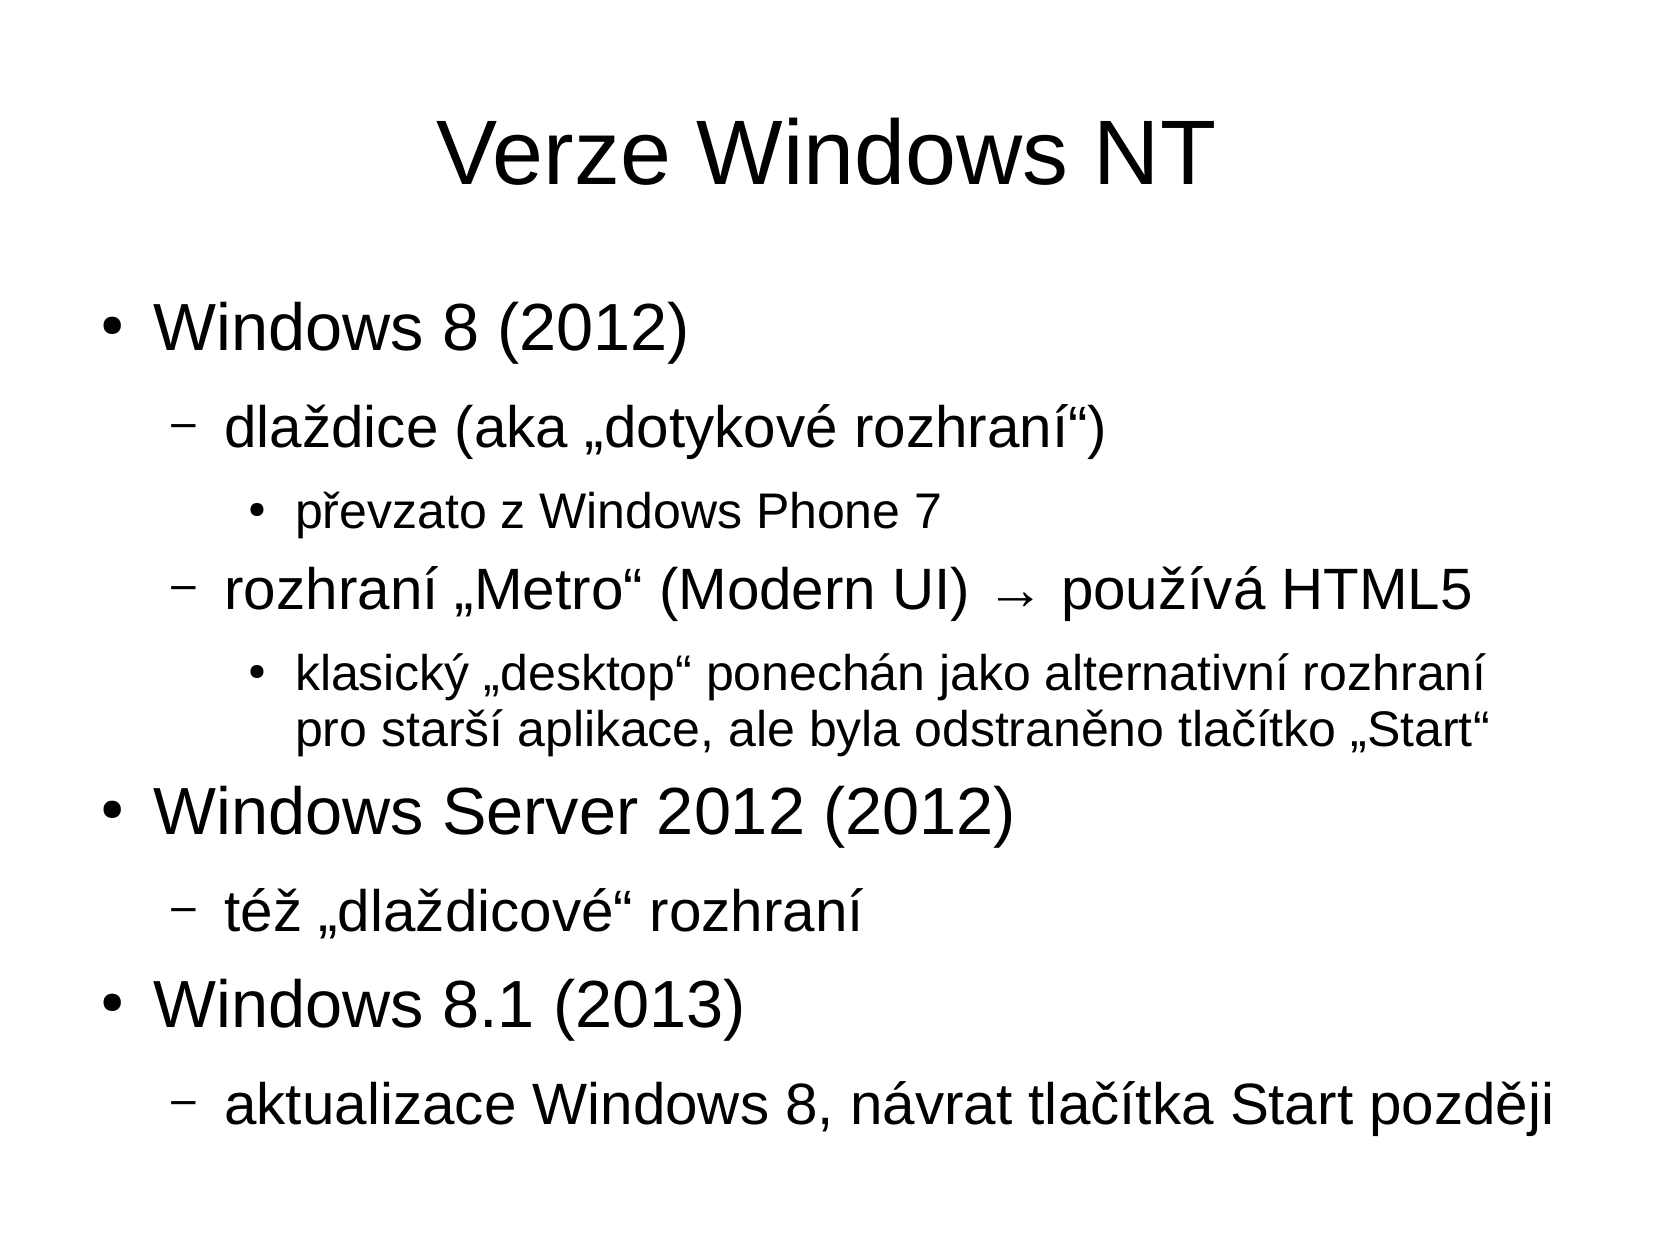

# Verze Windows NT
Windows 8 (2012)
dlaždice (aka „dotykové rozhraní“)
převzato z Windows Phone 7
rozhraní „Metro“ (Modern UI) → používá HTML5
klasický „desktop“ ponechán jako alternativní rozhraní pro starší aplikace, ale byla odstraněno tlačítko „Start“
Windows Server 2012 (2012)
též „dlaždicové“ rozhraní
Windows 8.1 (2013)
aktualizace Windows 8, návrat tlačítka Start později